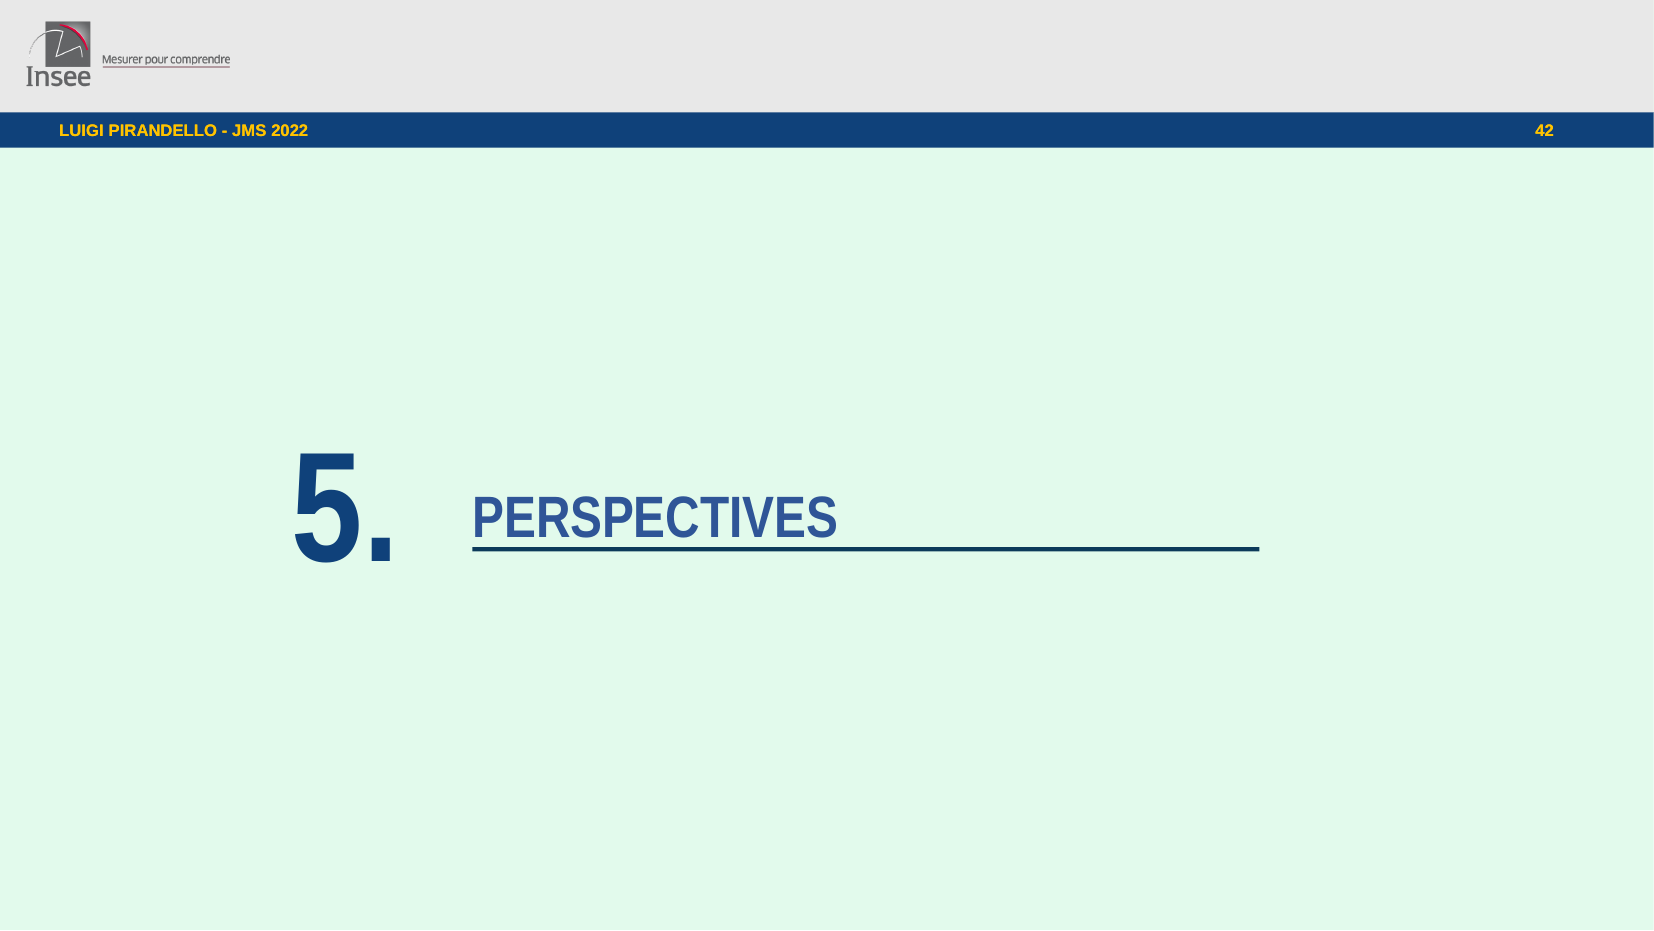

LUIGI PIRANDELLO - JMS 2022
LUIGI PIRANDELLO - JMS 2022
42
5.
# PERSPECTIVES